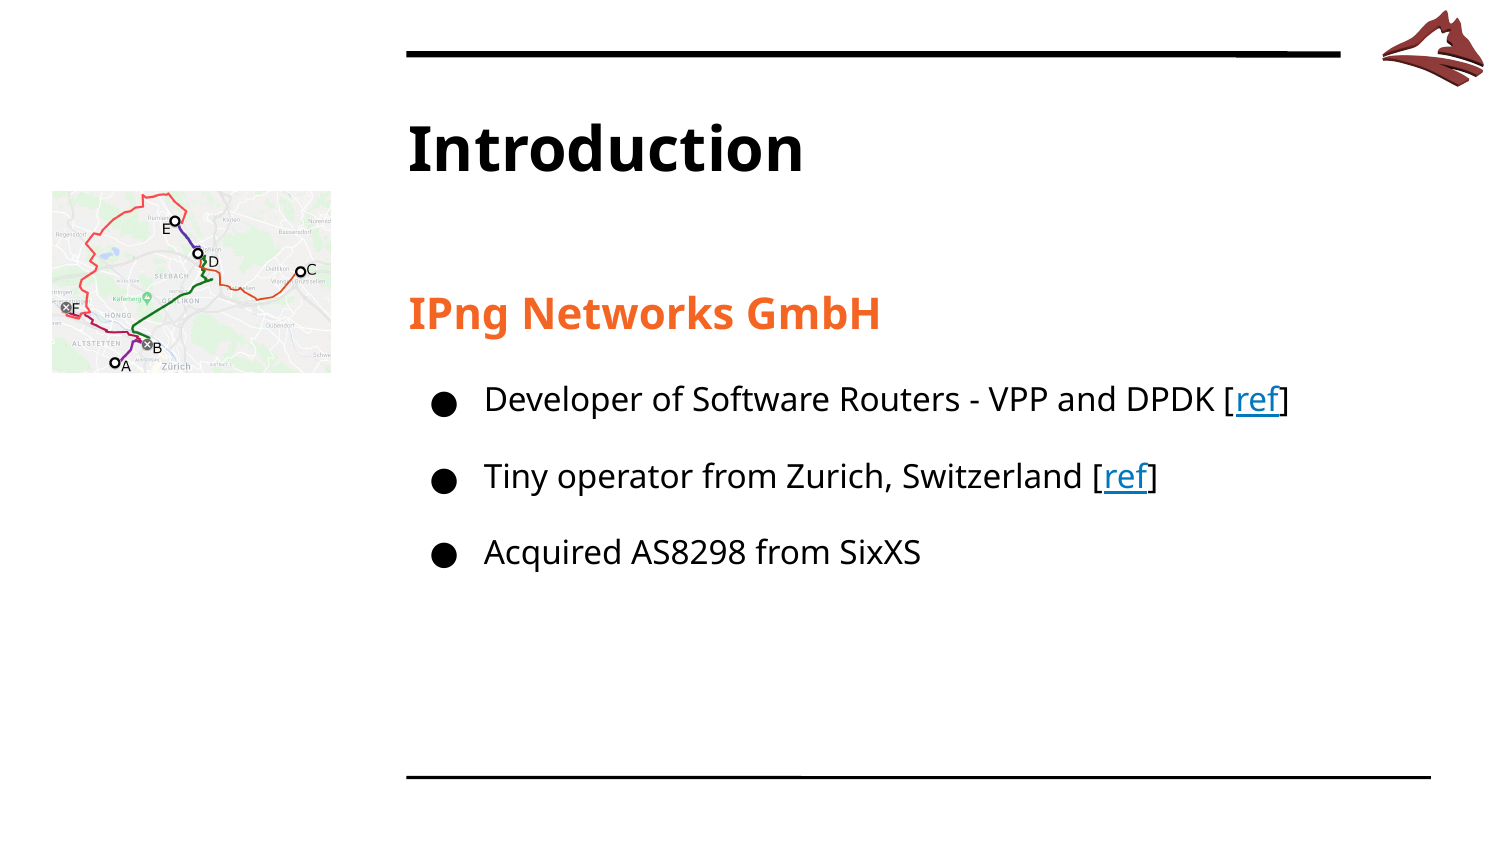

# Introduction
IPng Networks GmbH
Developer of Software Routers - VPP and DPDK [ref]
Tiny operator from Zurich, Switzerland [ref]
Acquired AS8298 from SixXS